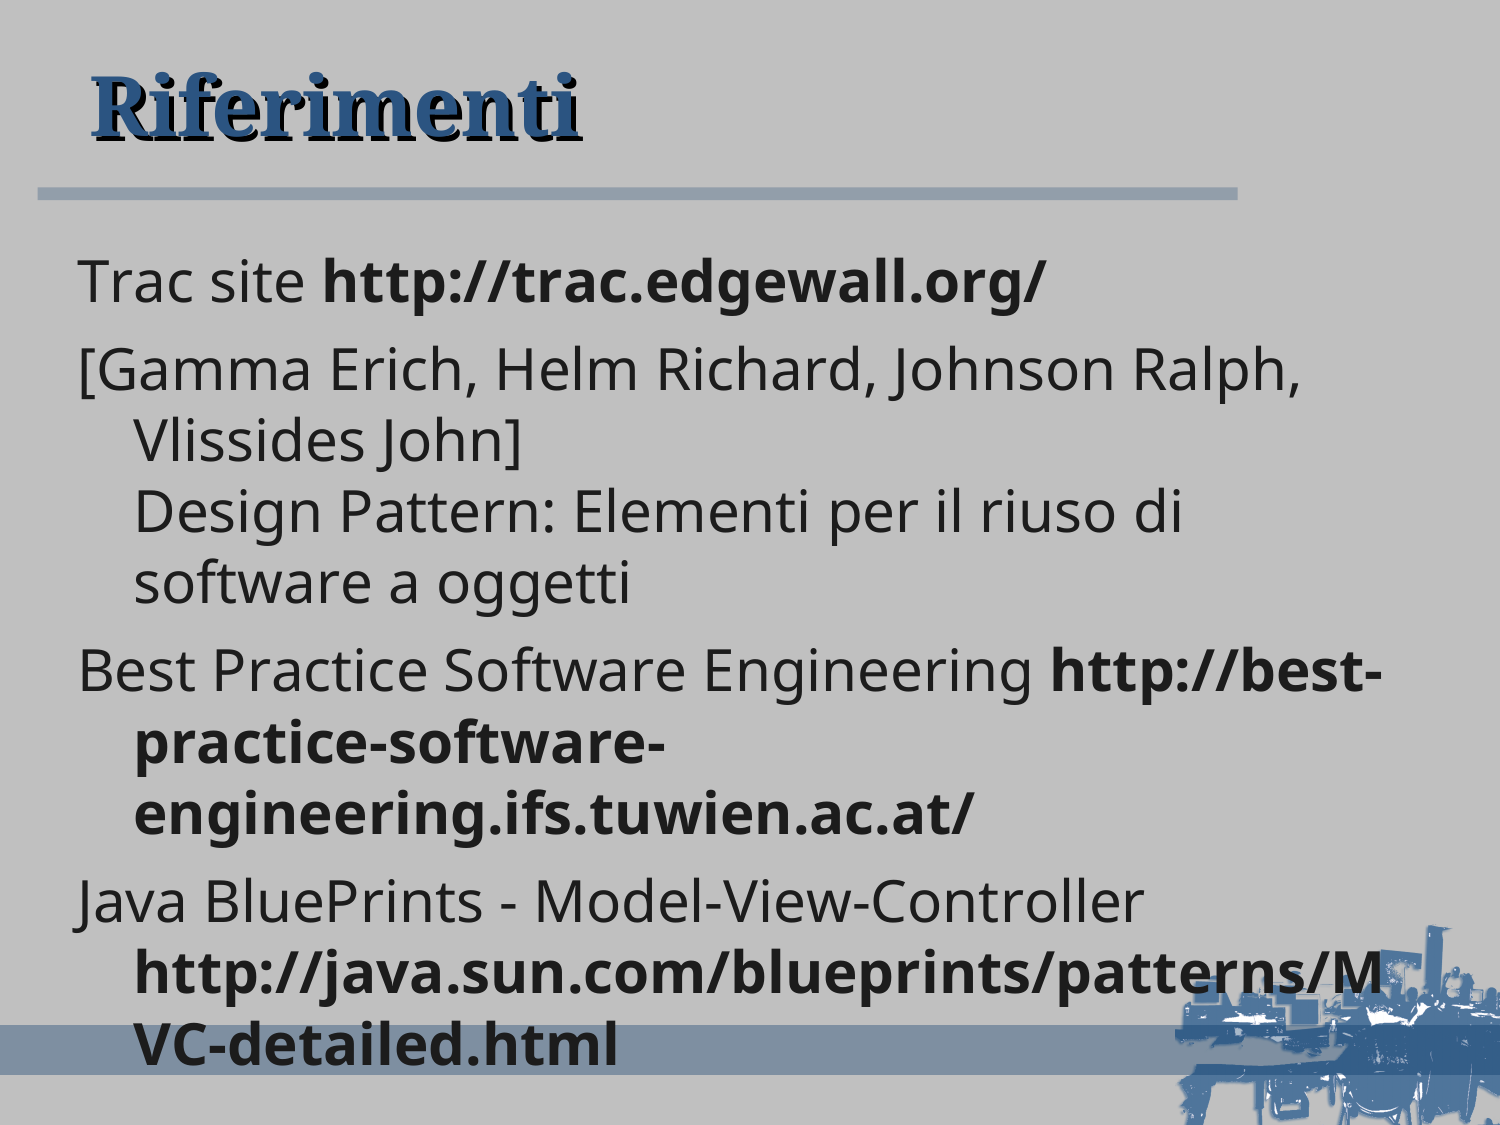

# Riferimenti
Trac site http://trac.edgewall.org/
[Gamma Erich, Helm Richard, Johnson Ralph, Vlissides John]
Design Pattern: Elementi per il riuso di software a oggetti
Best Practice Software Engineering http://best-practice-software-engineering.ifs.tuwien.ac.at/
Java BluePrints - Model-View-Controller http://java.sun.com/blueprints/patterns/MVC-detailed.html